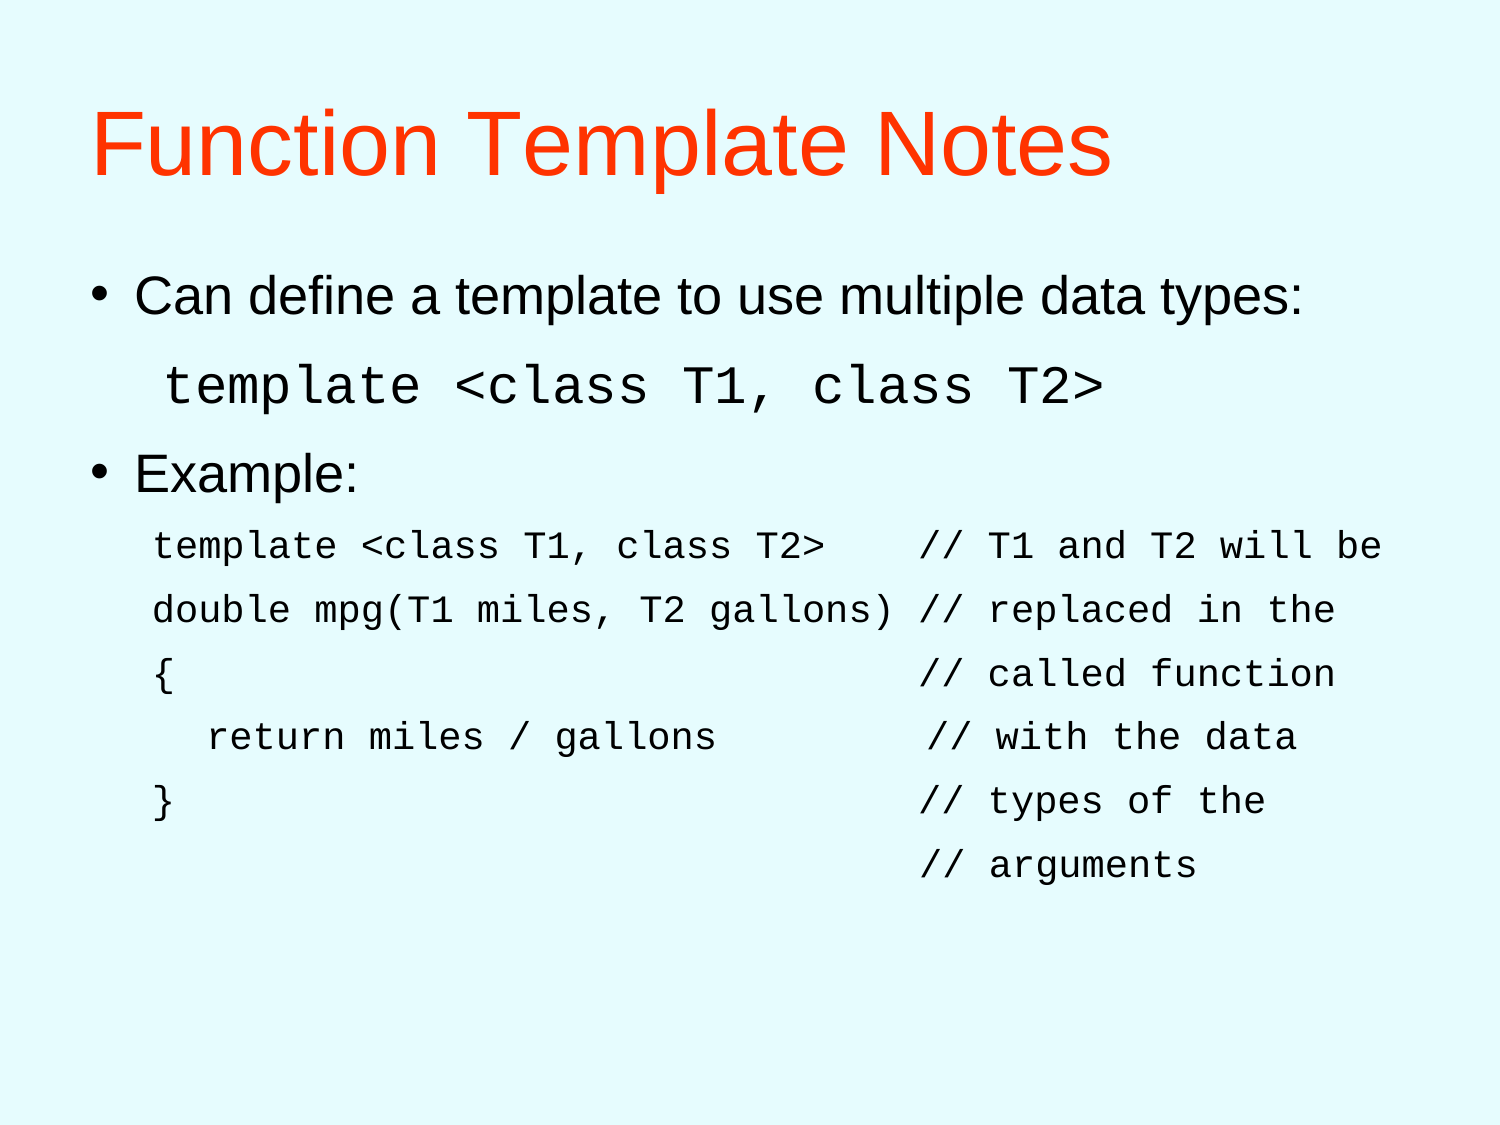

# Function Template Notes
Can define a template to use multiple data types:
	 template <class T1, class T2>
Example:
template <class T1, class T2> // T1 and T2 will be
double mpg(T1 miles, T2 gallons) // replaced in the
{ // called function
	 return miles / gallons // with the data
} // types of the
 // arguments